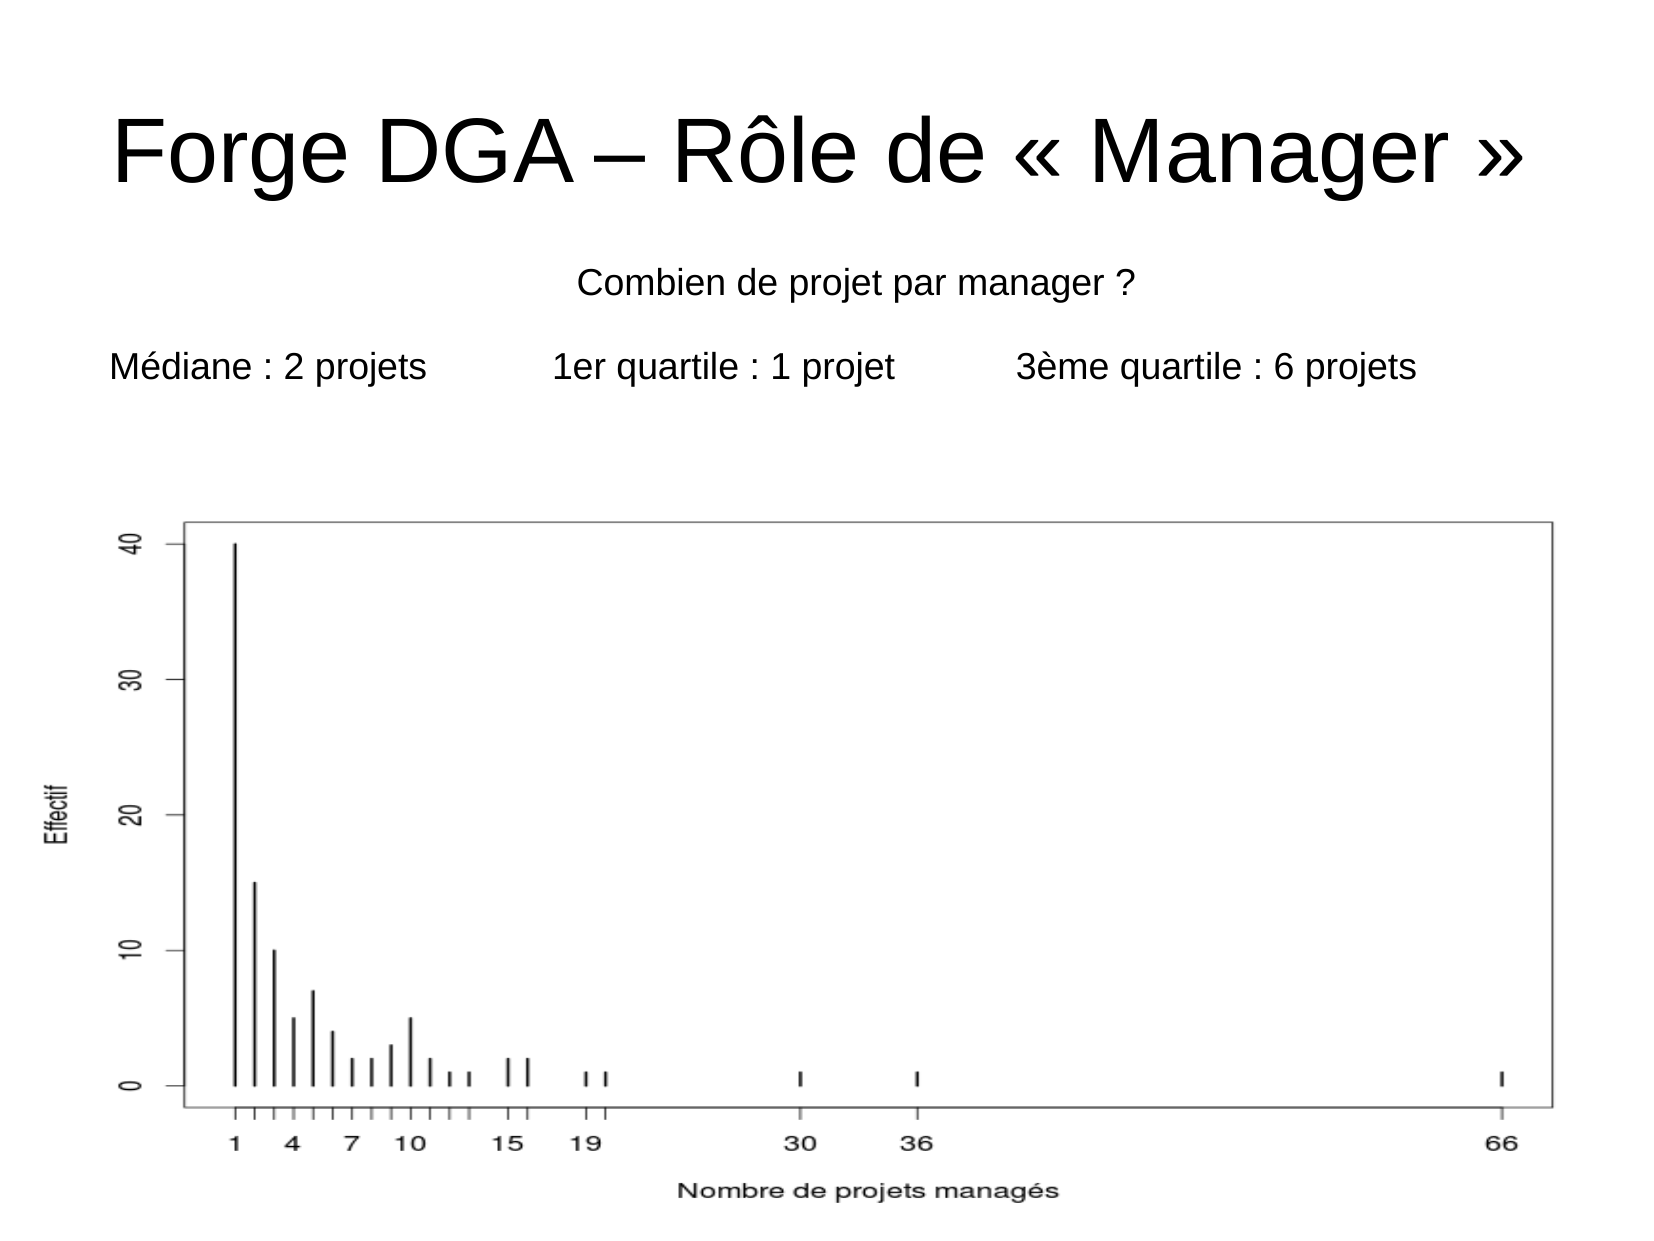

# Forge DGA – Rôle de « Manager »
Combien de projet par manager ?
Médiane : 2 projets		1er quartile : 1 projet		 3ème quartile : 6 projets